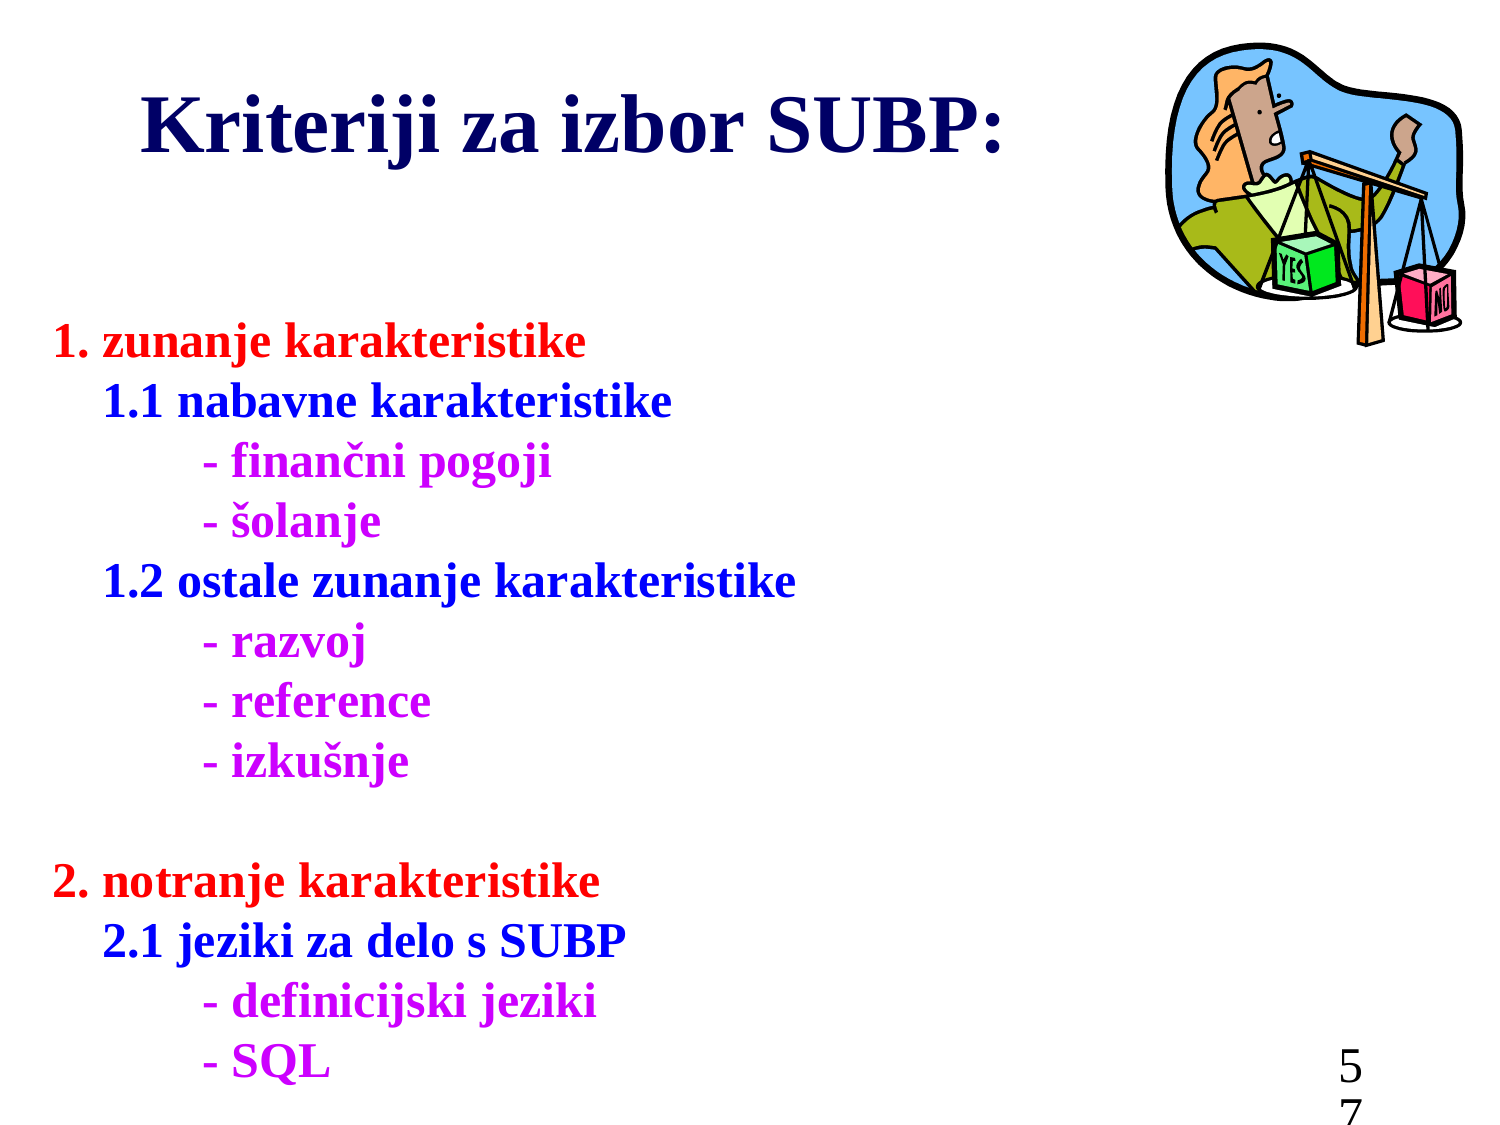

Kriteriji za izbor SUBP:
1. zunanje karakteristike
 1.1 nabavne karakteristike
	- finančni pogoji
	- šolanje
 1.2 ostale zunanje karakteristike
	- razvoj
	- reference
	- izkušnje
2. notranje karakteristike
 2.1 jeziki za delo s SUBP
	- definicijski jeziki
	- SQL
FOV, V. Rajkovic
57